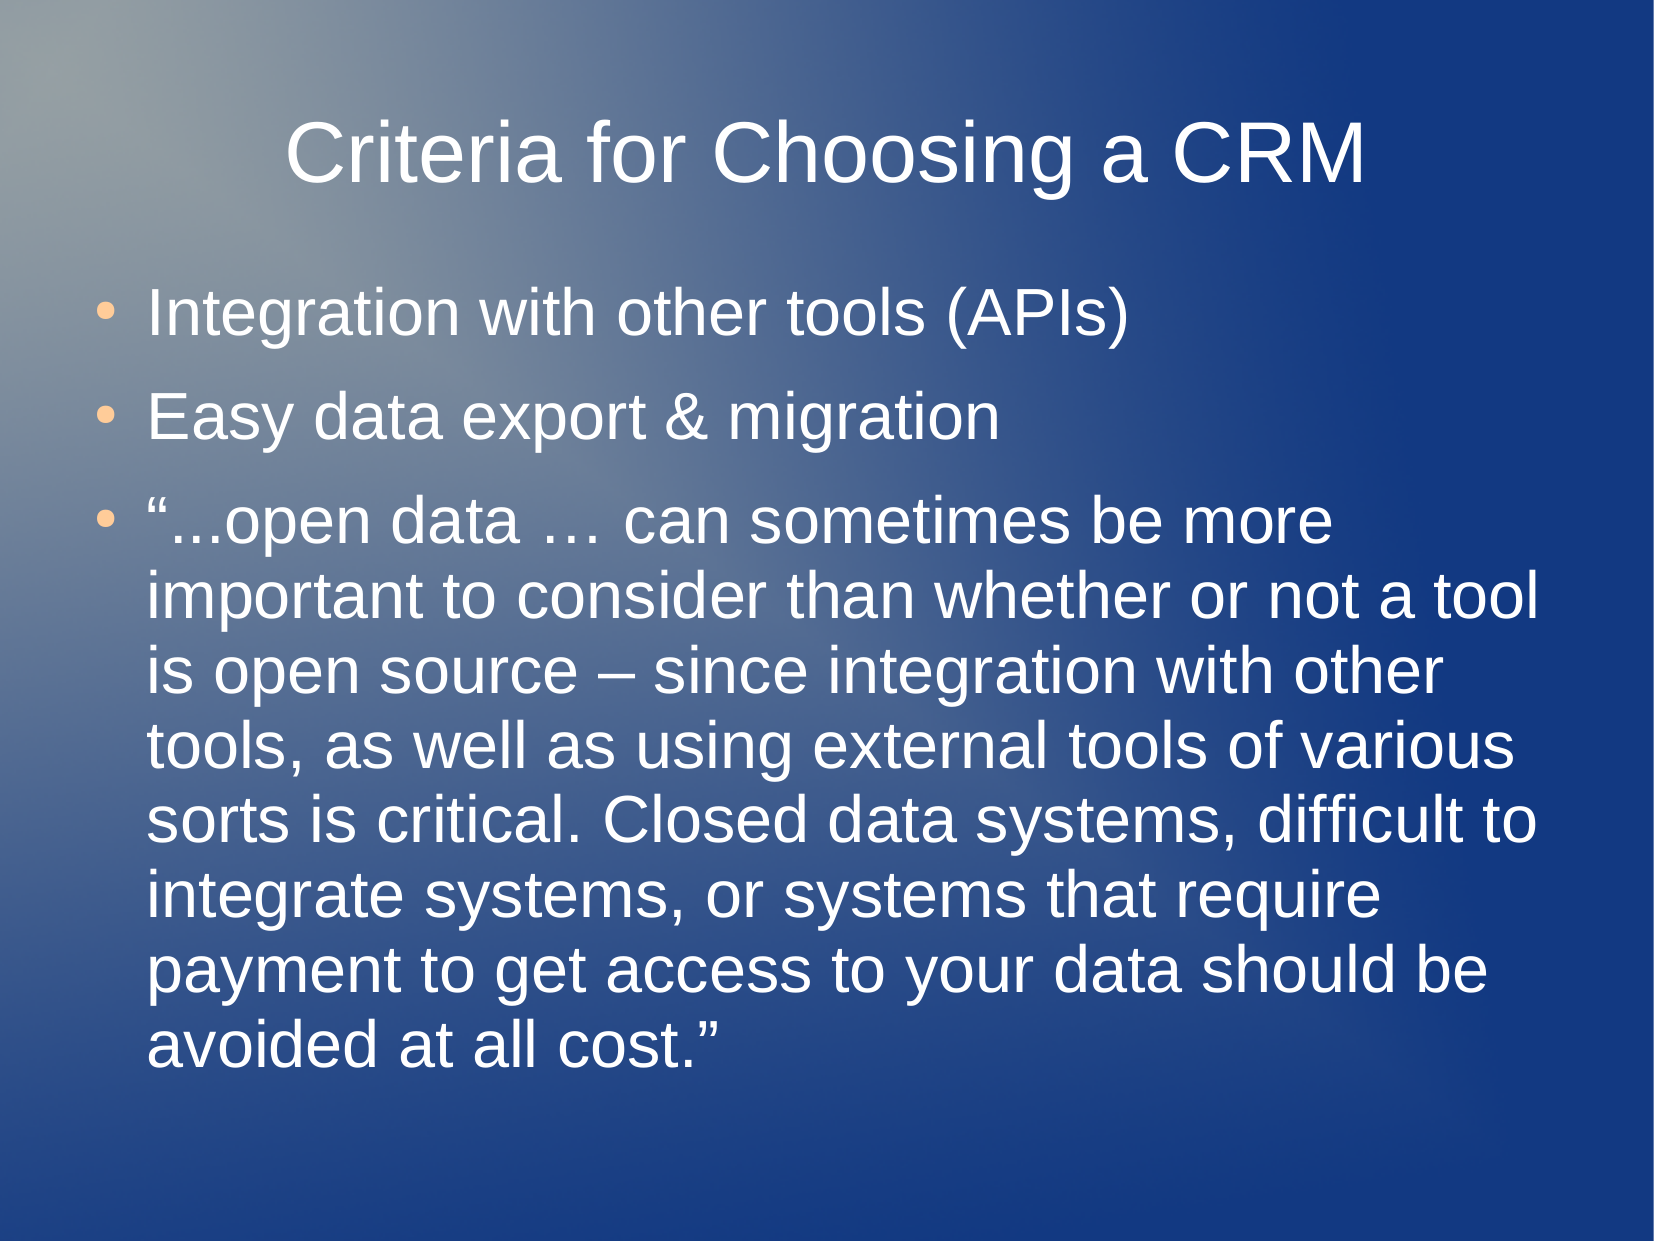

# Criteria for Choosing a CRM
Integration with other tools (APIs)
Easy data export & migration
“...open data … can sometimes be more important to consider than whether or not a tool is open source – since integration with other tools, as well as using external tools of various sorts is critical. Closed data systems, difficult to integrate systems, or systems that require payment to get access to your data should be avoided at all cost.”